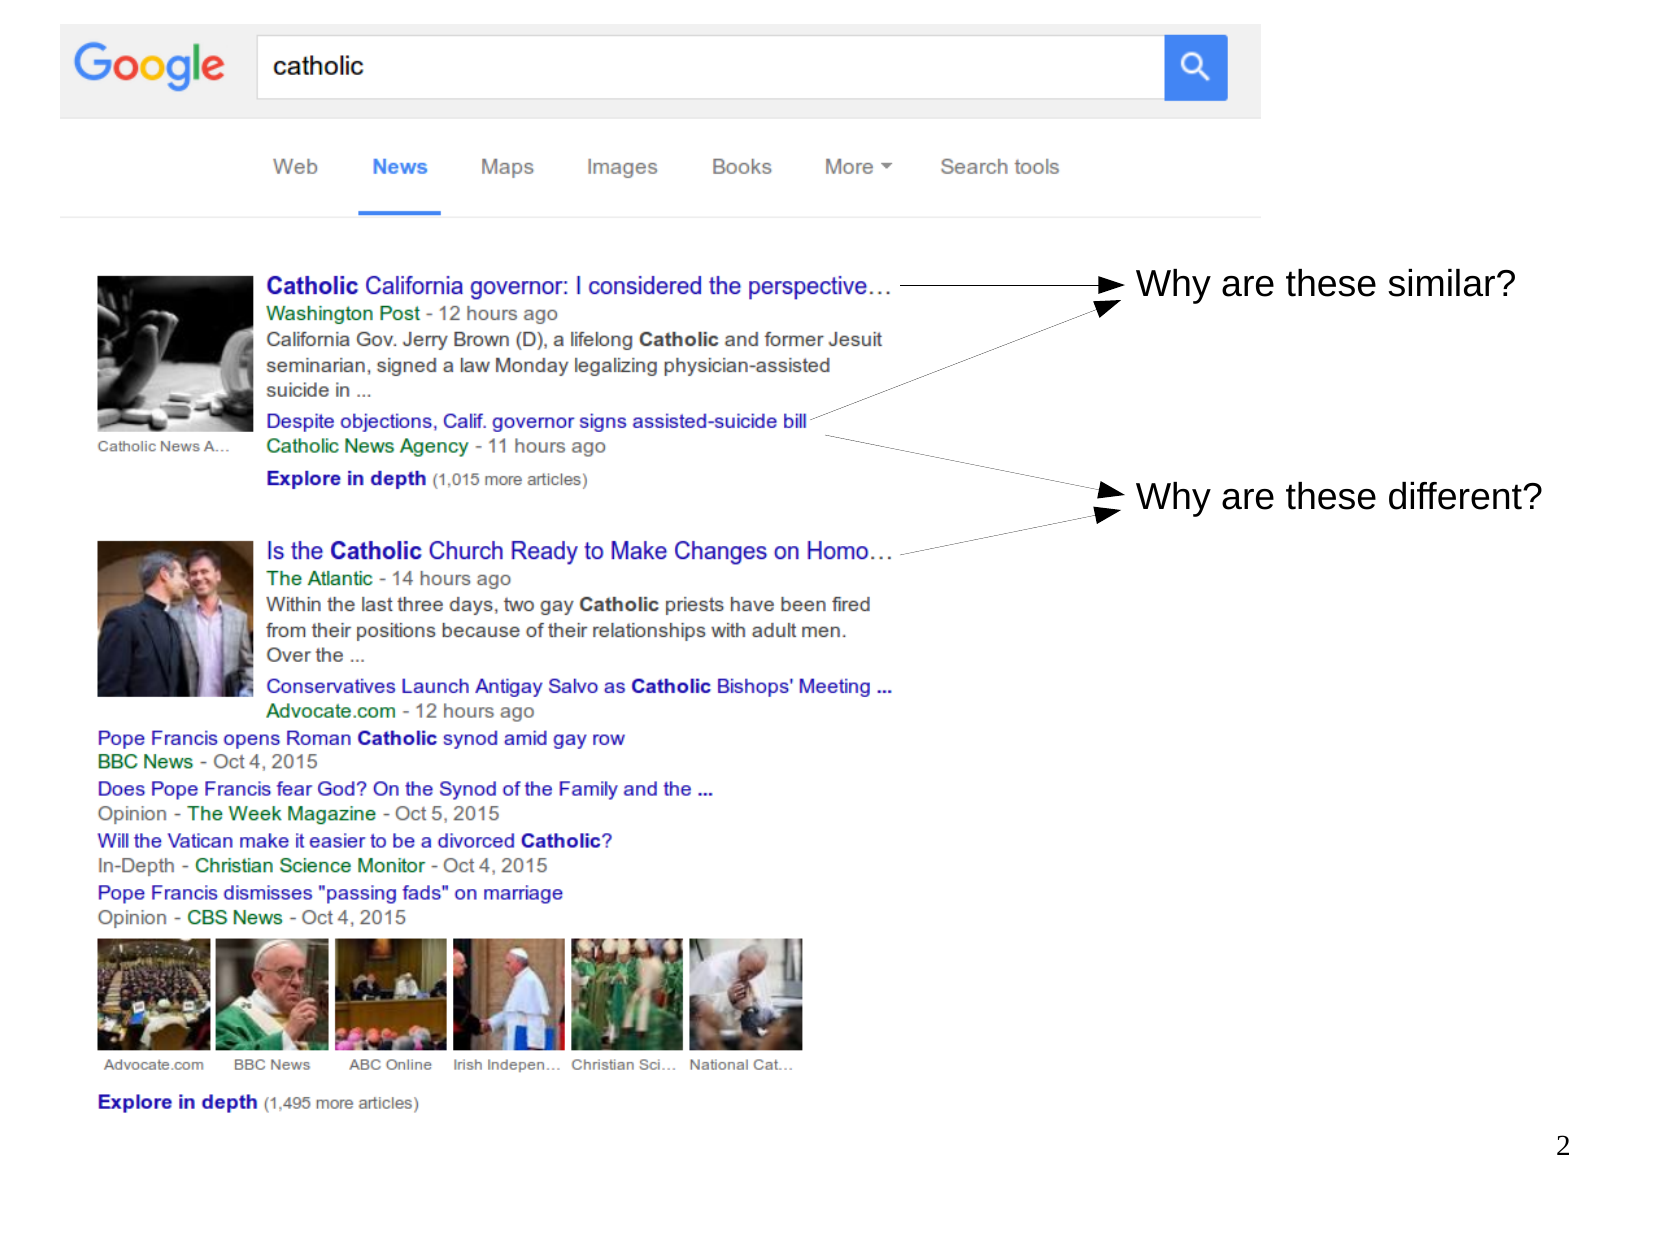

Why are these similar?
Why are these different?
2